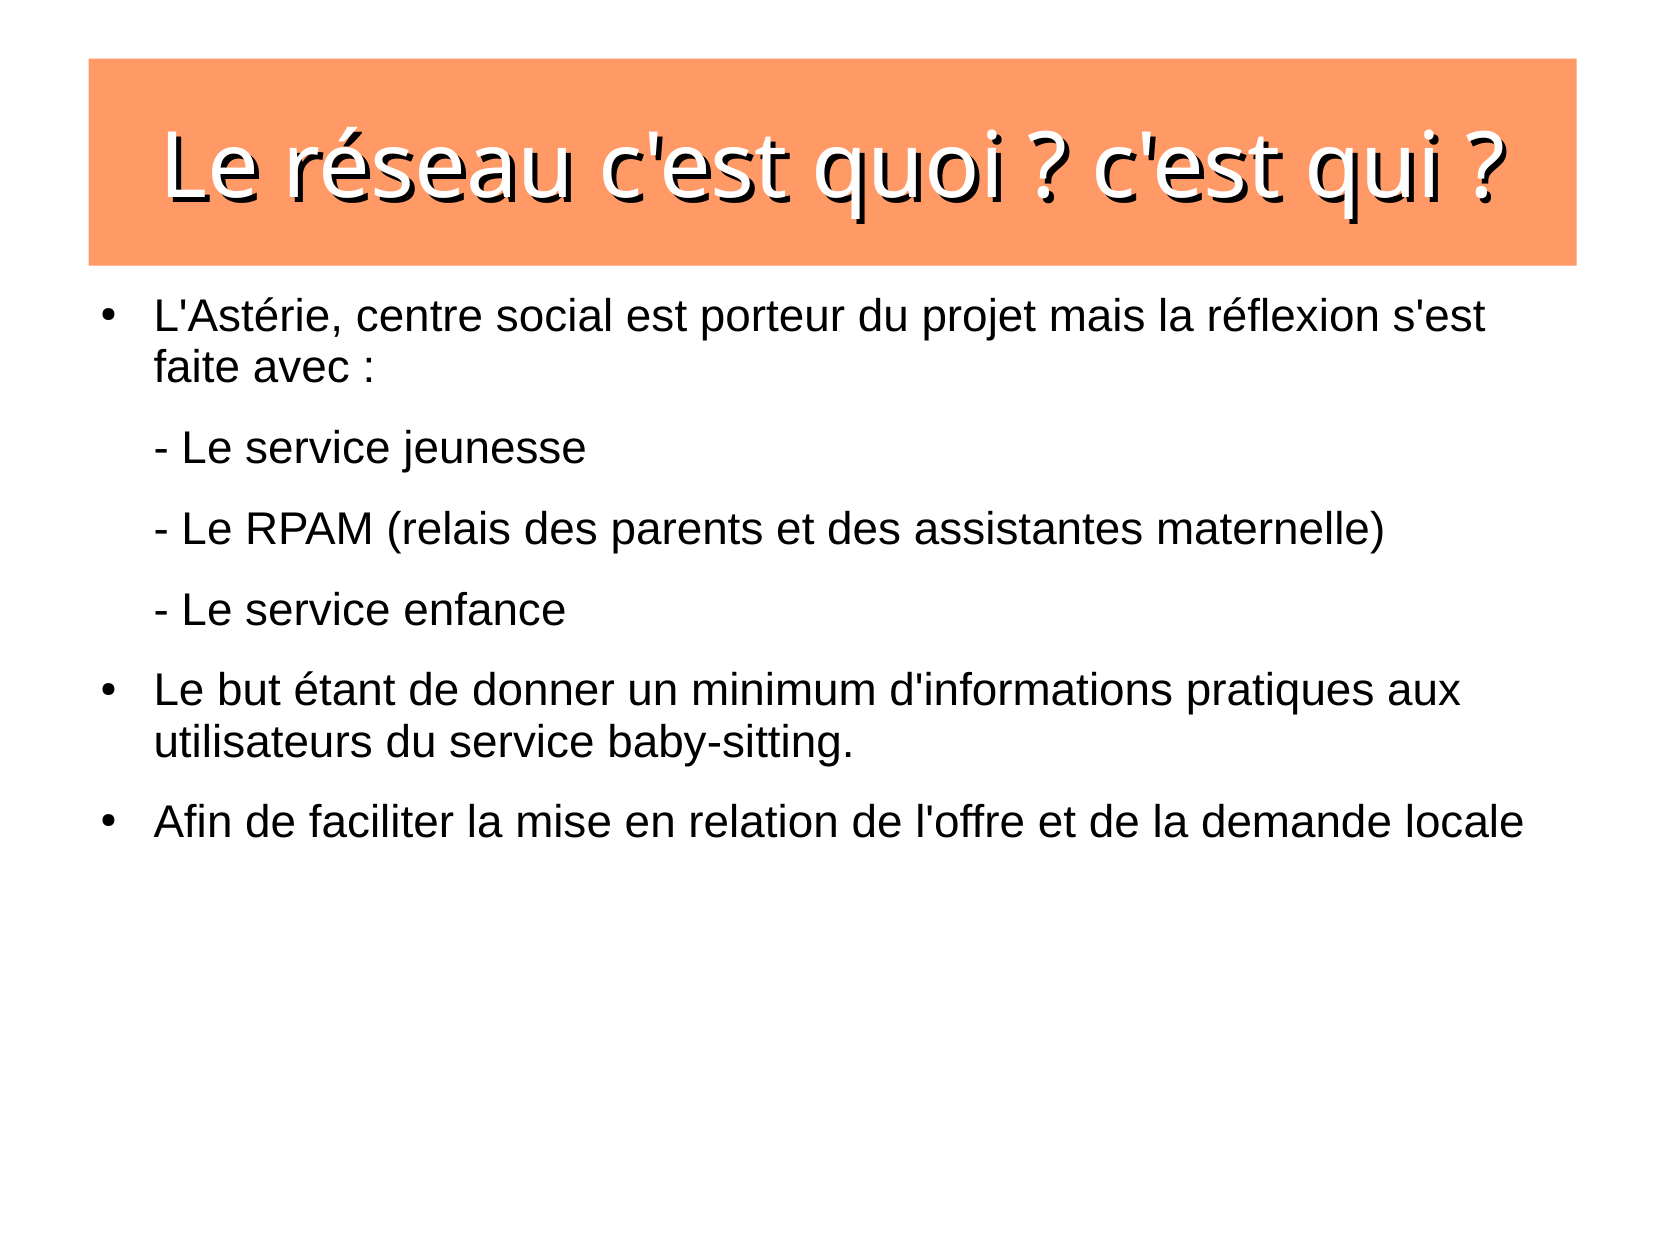

#
Le réseau c'est quoi ? c'est qui ?
L'Astérie, centre social est porteur du projet mais la réflexion s'est faite avec :
- Le service jeunesse
- Le RPAM (relais des parents et des assistantes maternelle)
- Le service enfance
Le but étant de donner un minimum d'informations pratiques aux utilisateurs du service baby-sitting.
Afin de faciliter la mise en relation de l'offre et de la demande locale